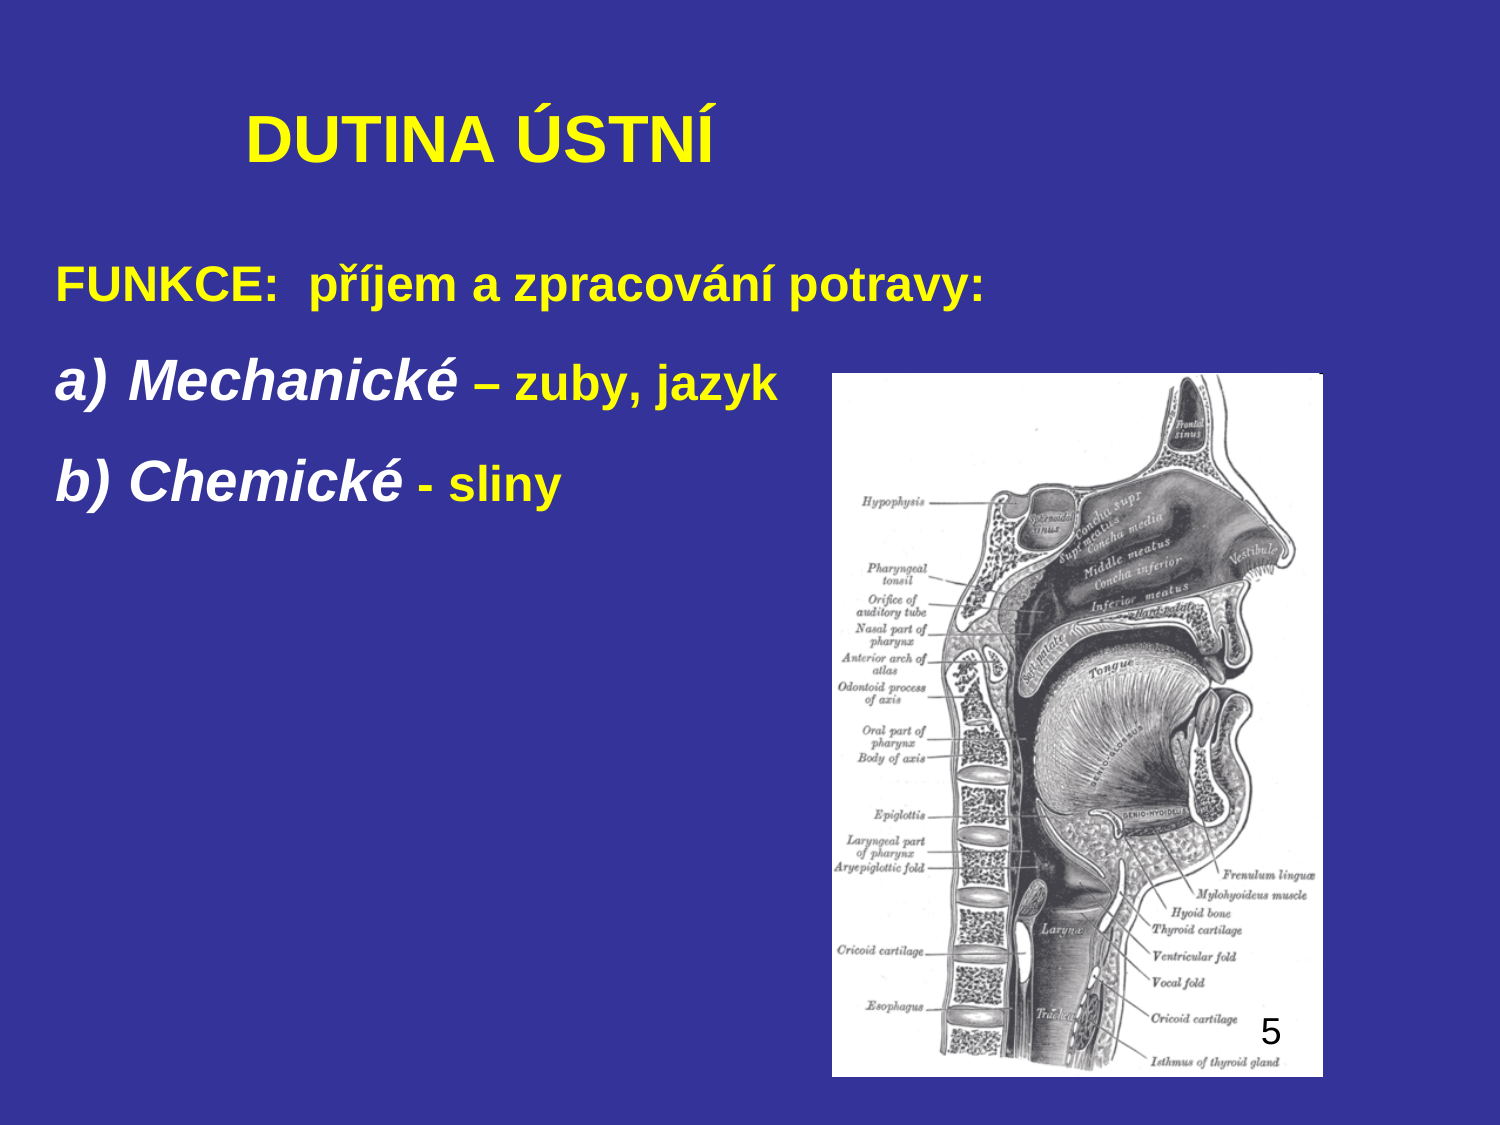

DUTINA ÚSTNÍ
FUNKCE: příjem a zpracování potravy:
 Mechanické – zuby, jazyk
 Chemické - sliny
5